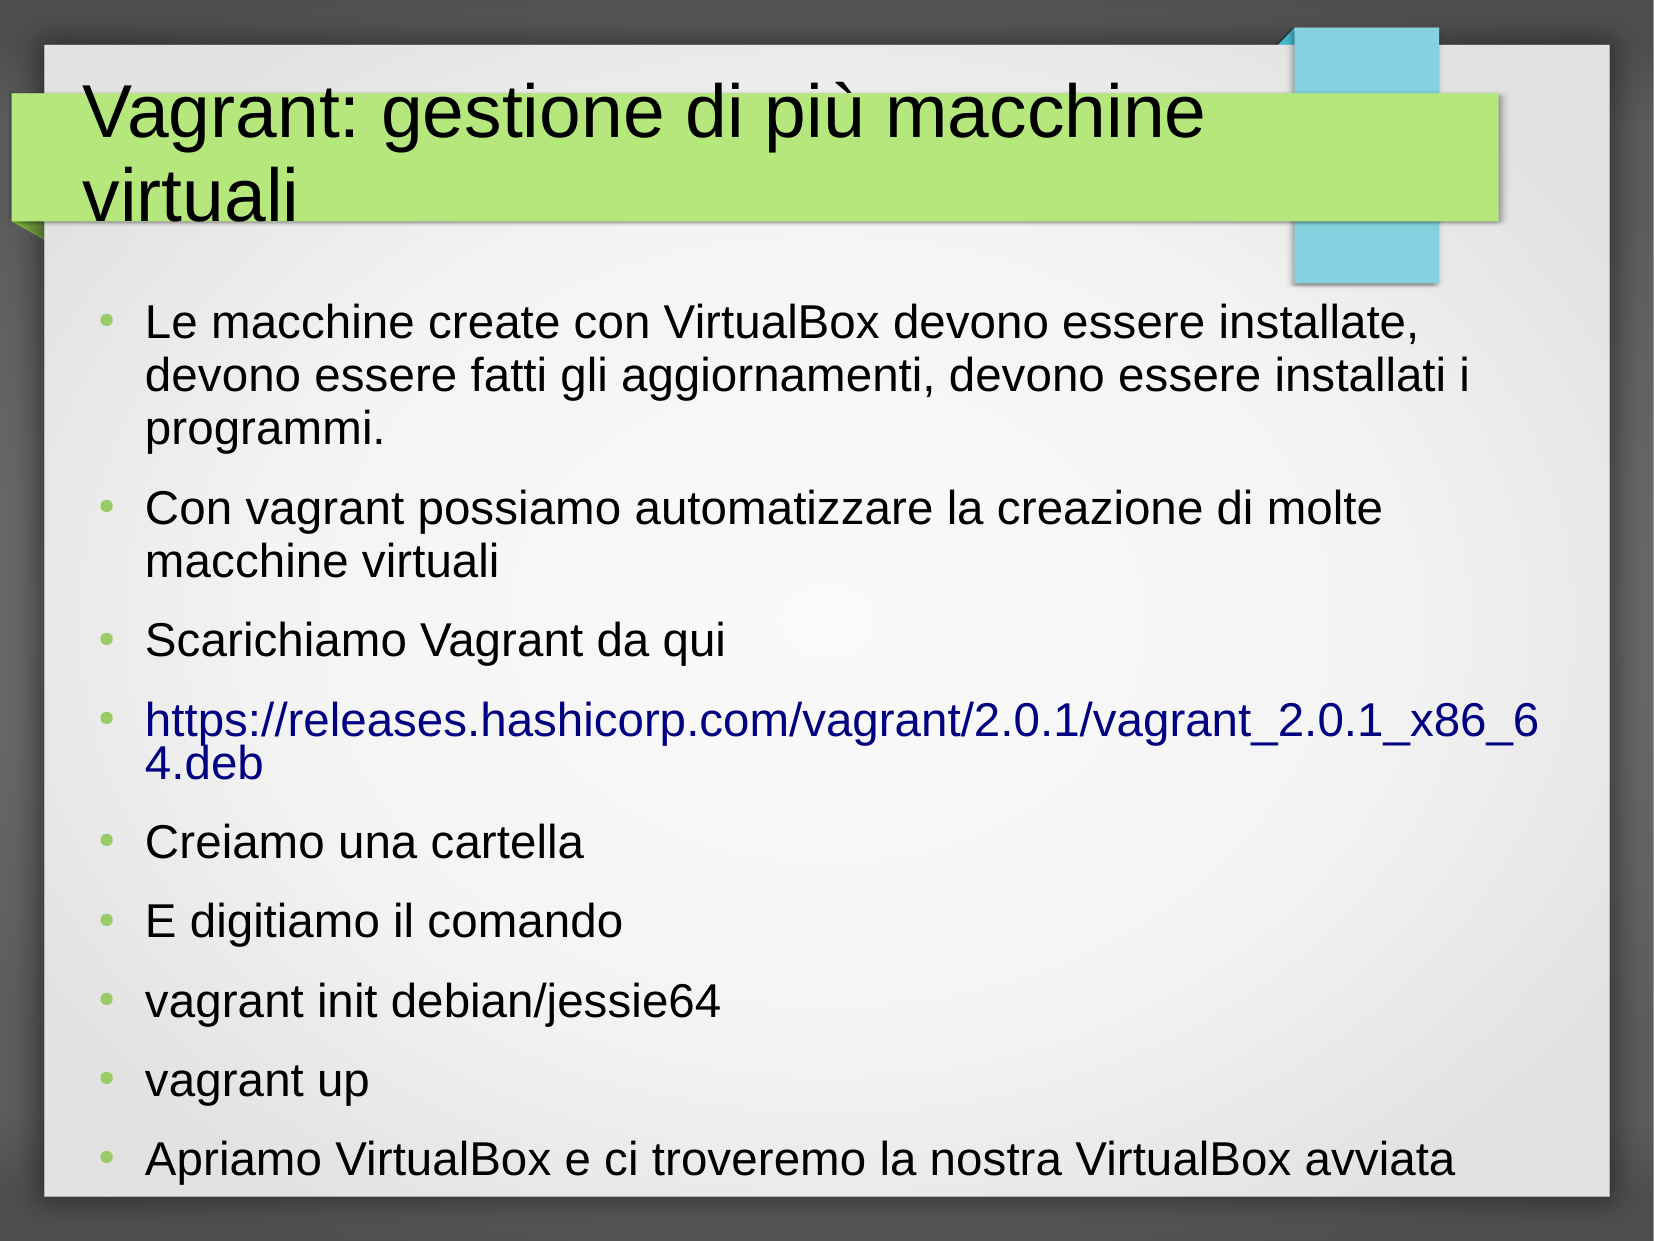

# Vagrant: gestione di più macchine virtuali
Le macchine create con VirtualBox devono essere installate, devono essere fatti gli aggiornamenti, devono essere installati i programmi.
Con vagrant possiamo automatizzare la creazione di molte macchine virtuali
Scarichiamo Vagrant da qui
https://releases.hashicorp.com/vagrant/2.0.1/vagrant_2.0.1_x86_64.deb
Creiamo una cartella
E digitiamo il comando
vagrant init debian/jessie64
vagrant up
Apriamo VirtualBox e ci troveremo la nostra VirtualBox avviata